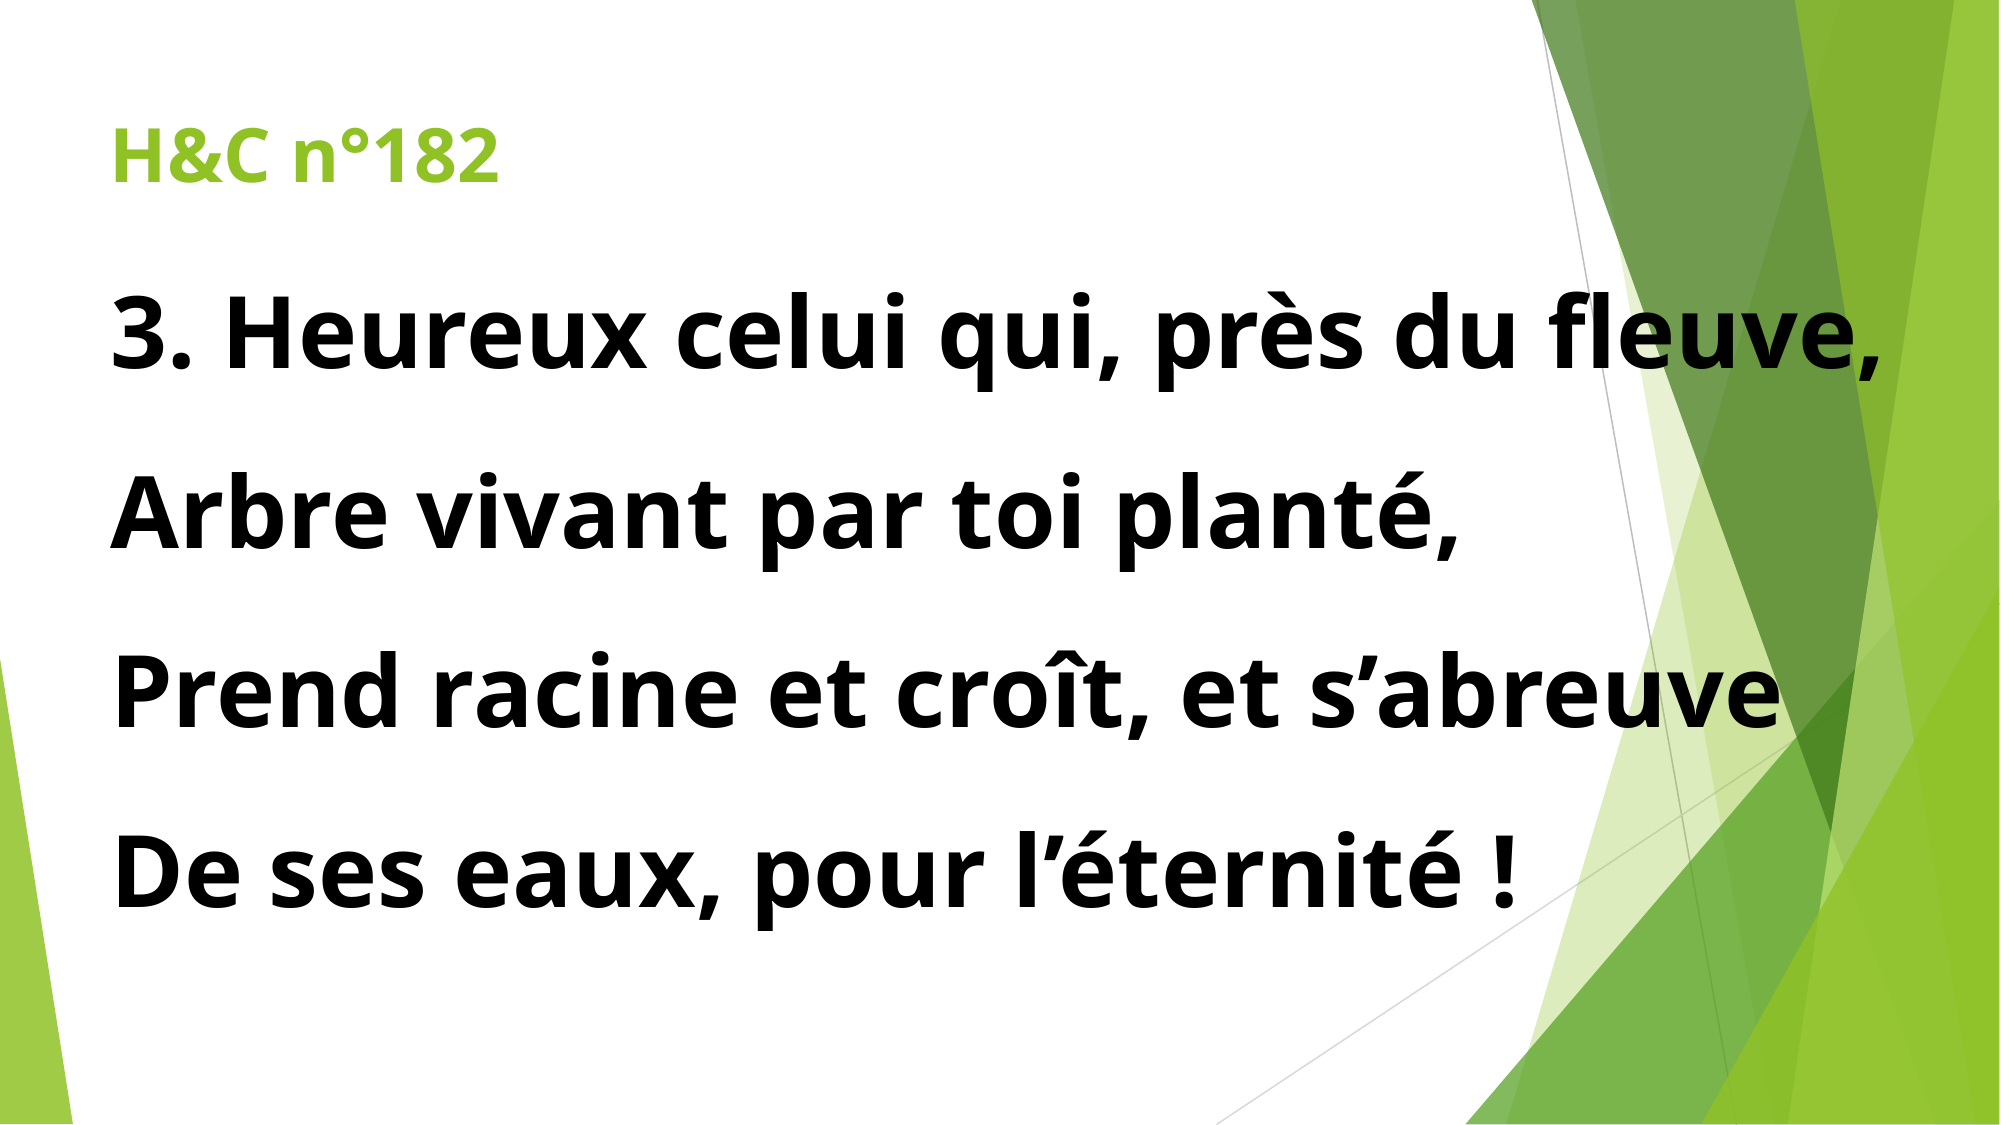

H&C n°182
3. Heureux celui qui, près du fleuve,
Arbre vivant par toi planté,
Prend racine et croît, et s’abreuve
De ses eaux, pour l’éternité !